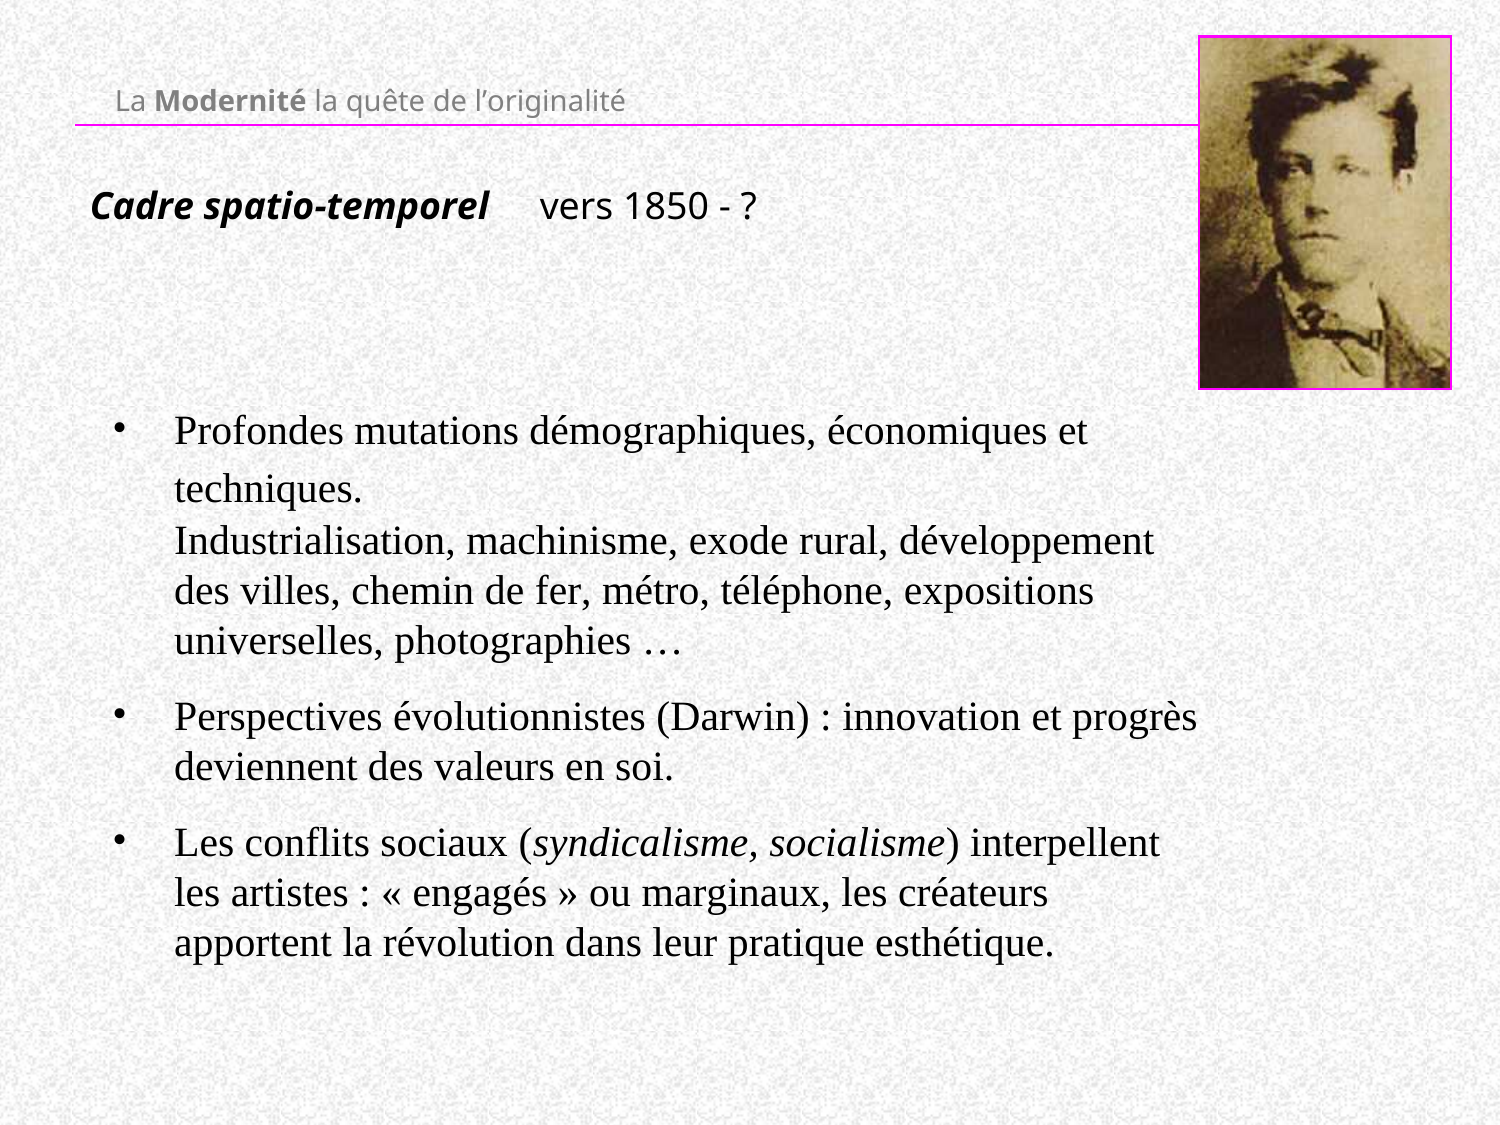

La Modernité la quête de l’originalité
Cadre spatio-temporel	vers 1850 - ?
Profondes mutations démographiques, économiques et techniques.
Industrialisation, machinisme, exode rural, développement des villes, chemin de fer, métro, téléphone, expositions universelles, photographies …
Perspectives évolutionnistes (Darwin) : innovation et progrès deviennent des valeurs en soi.
Les conflits sociaux (syndicalisme, socialisme) interpellent les artistes : « engagés » ou marginaux, les créateurs apportent la révolution dans leur pratique esthétique.